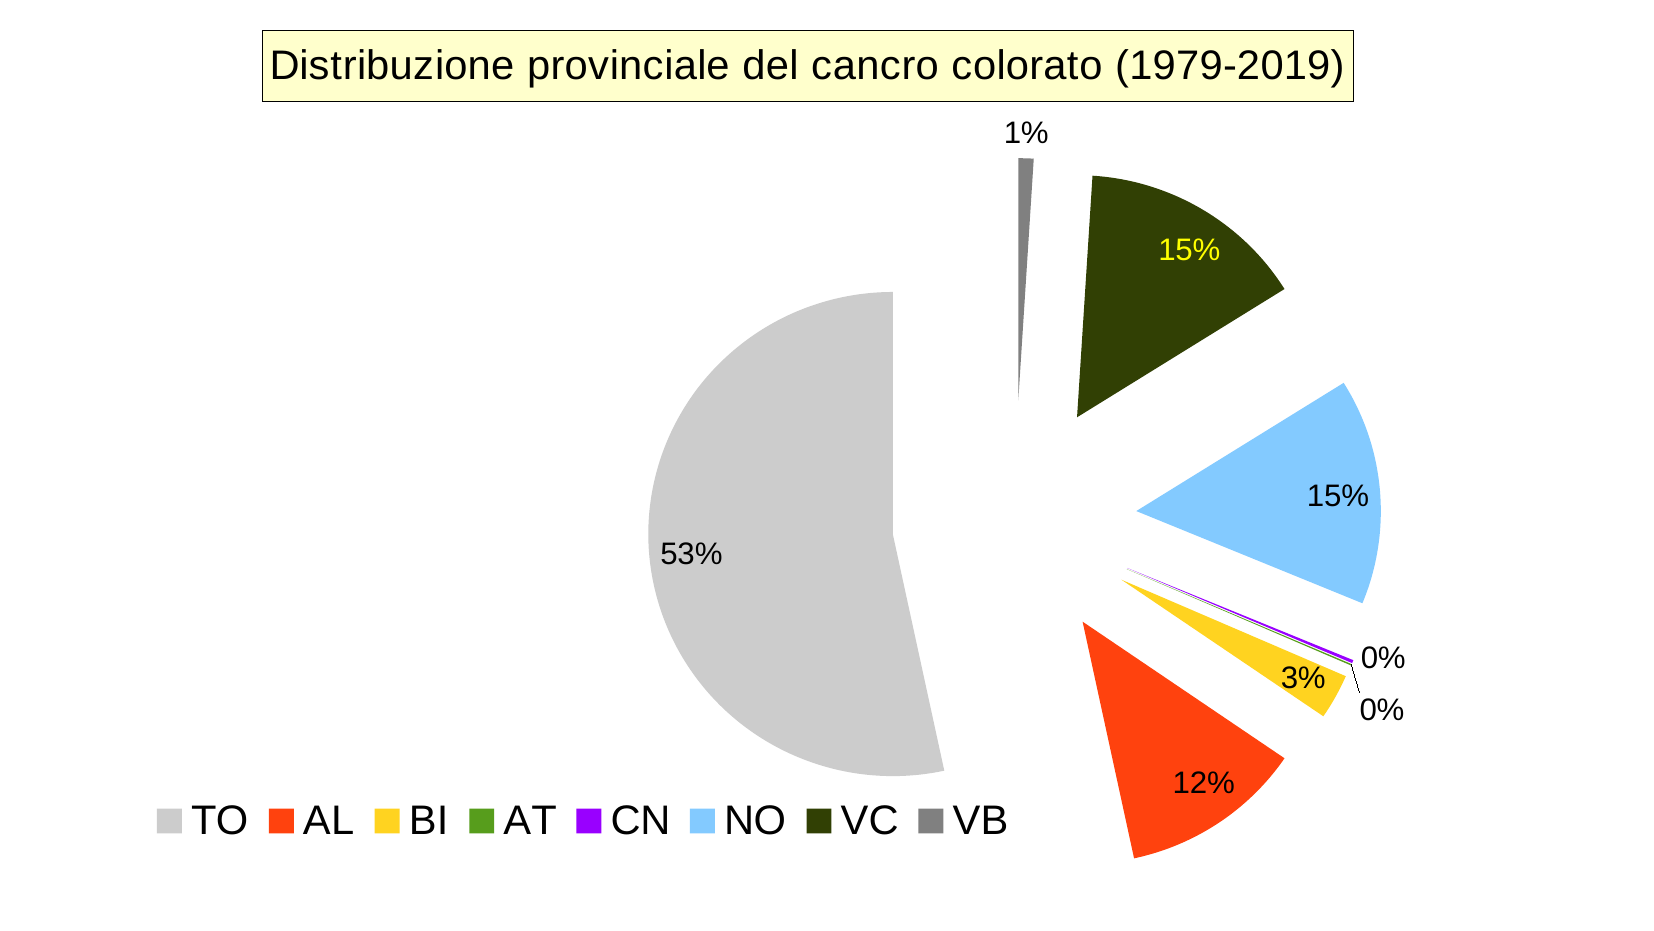

### Chart: Distribuzione provinciale del cancro colorato (1979-2019)
| Category | |
|---|---|
| TO | 53.0 |
| AL | 12.0 |
| BI | 3.0 |
| AT | 0.1 |
| CN | 0.2 |
| NO | 15.0 |
| VC | 15.0 |
| VB | 1.0 |